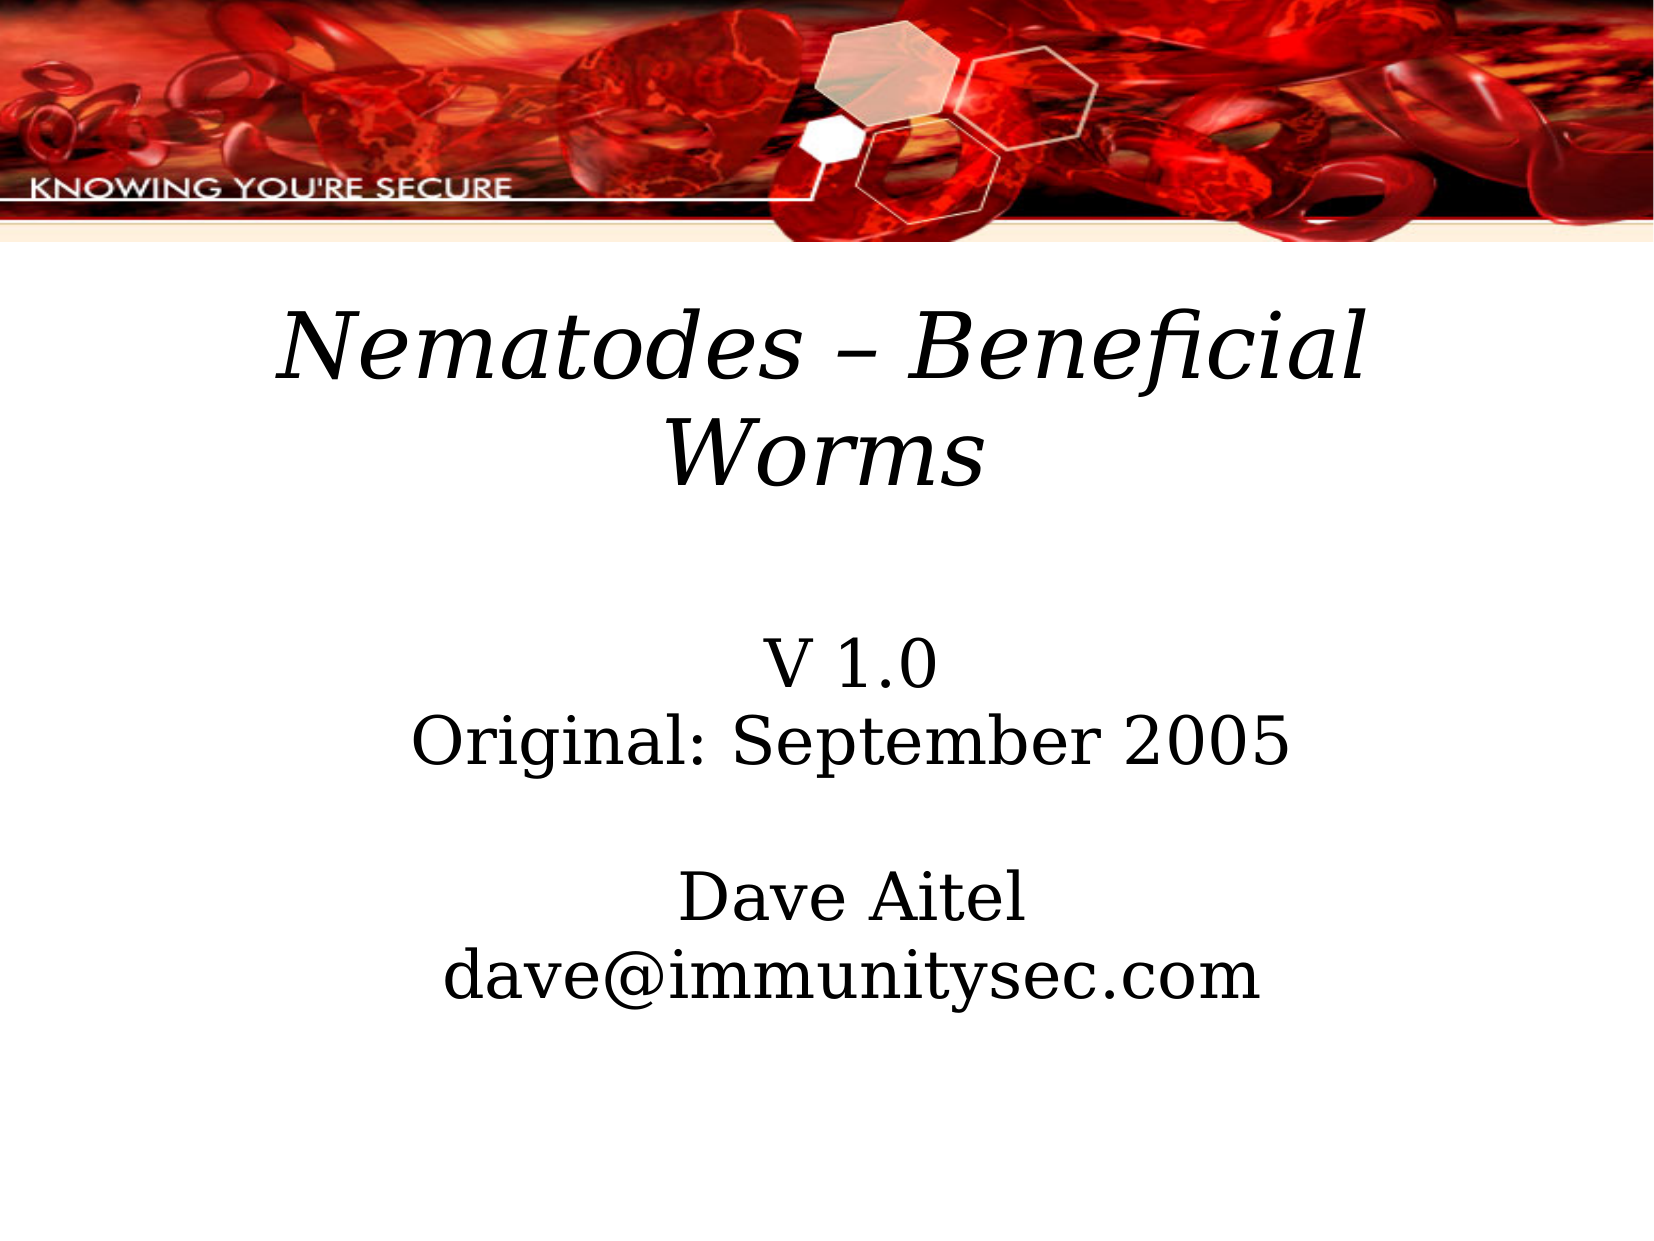

# Nematodes – Beneficial Worms
V 1.0
Original: September 2005
Dave Aitel
dave@immunitysec.com